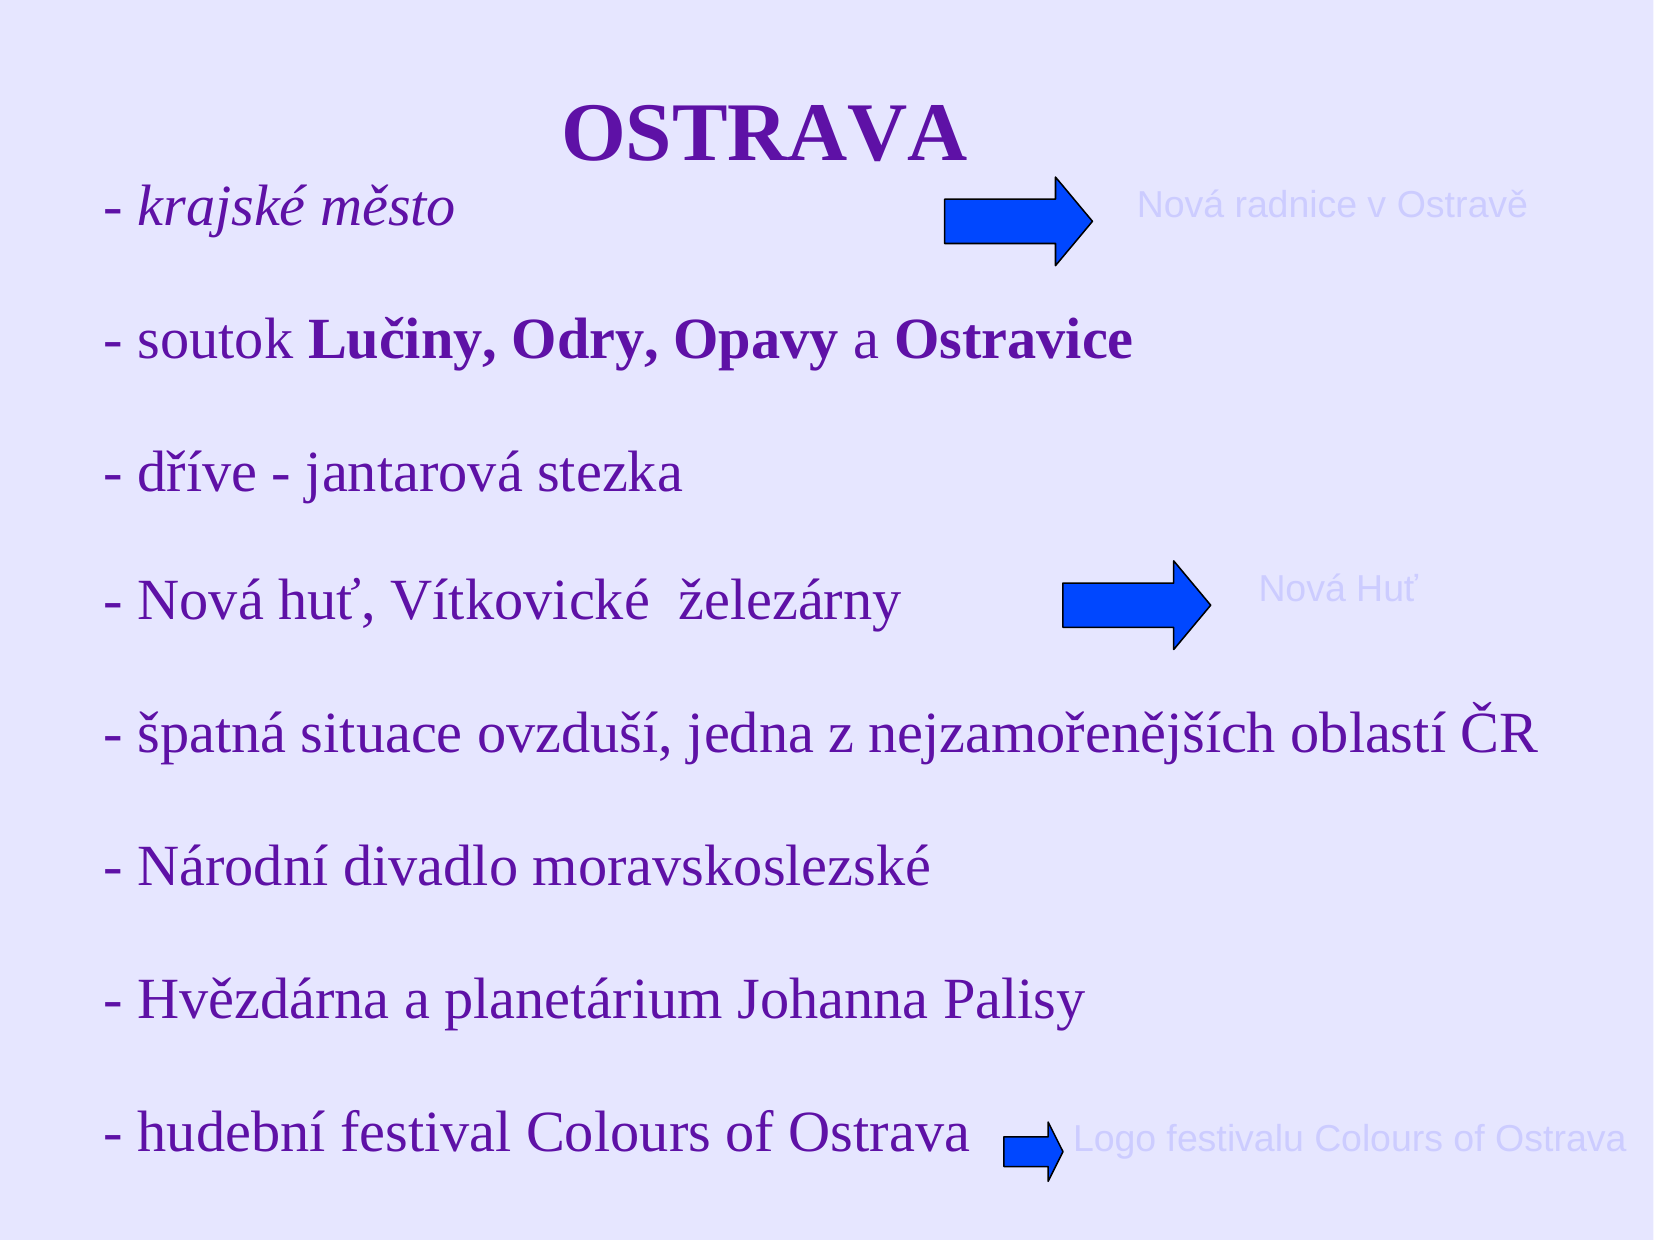

- krajské město
- soutok Lučiny, Odry, Opavy a Ostravice
- dříve - jantarová stezka
- Nová huť, Vítkovické železárny
- špatná situace ovzduší, jedna z nejzamořenějších oblastí ČR
- Národní divadlo moravskoslezské
- Hvězdárna a planetárium Johanna Palisy
- hudební festival Colours of Ostrava
OSTRAVA
Nová radnice v Ostravě
Nová Huť
Logo festivalu Colours of Ostrava